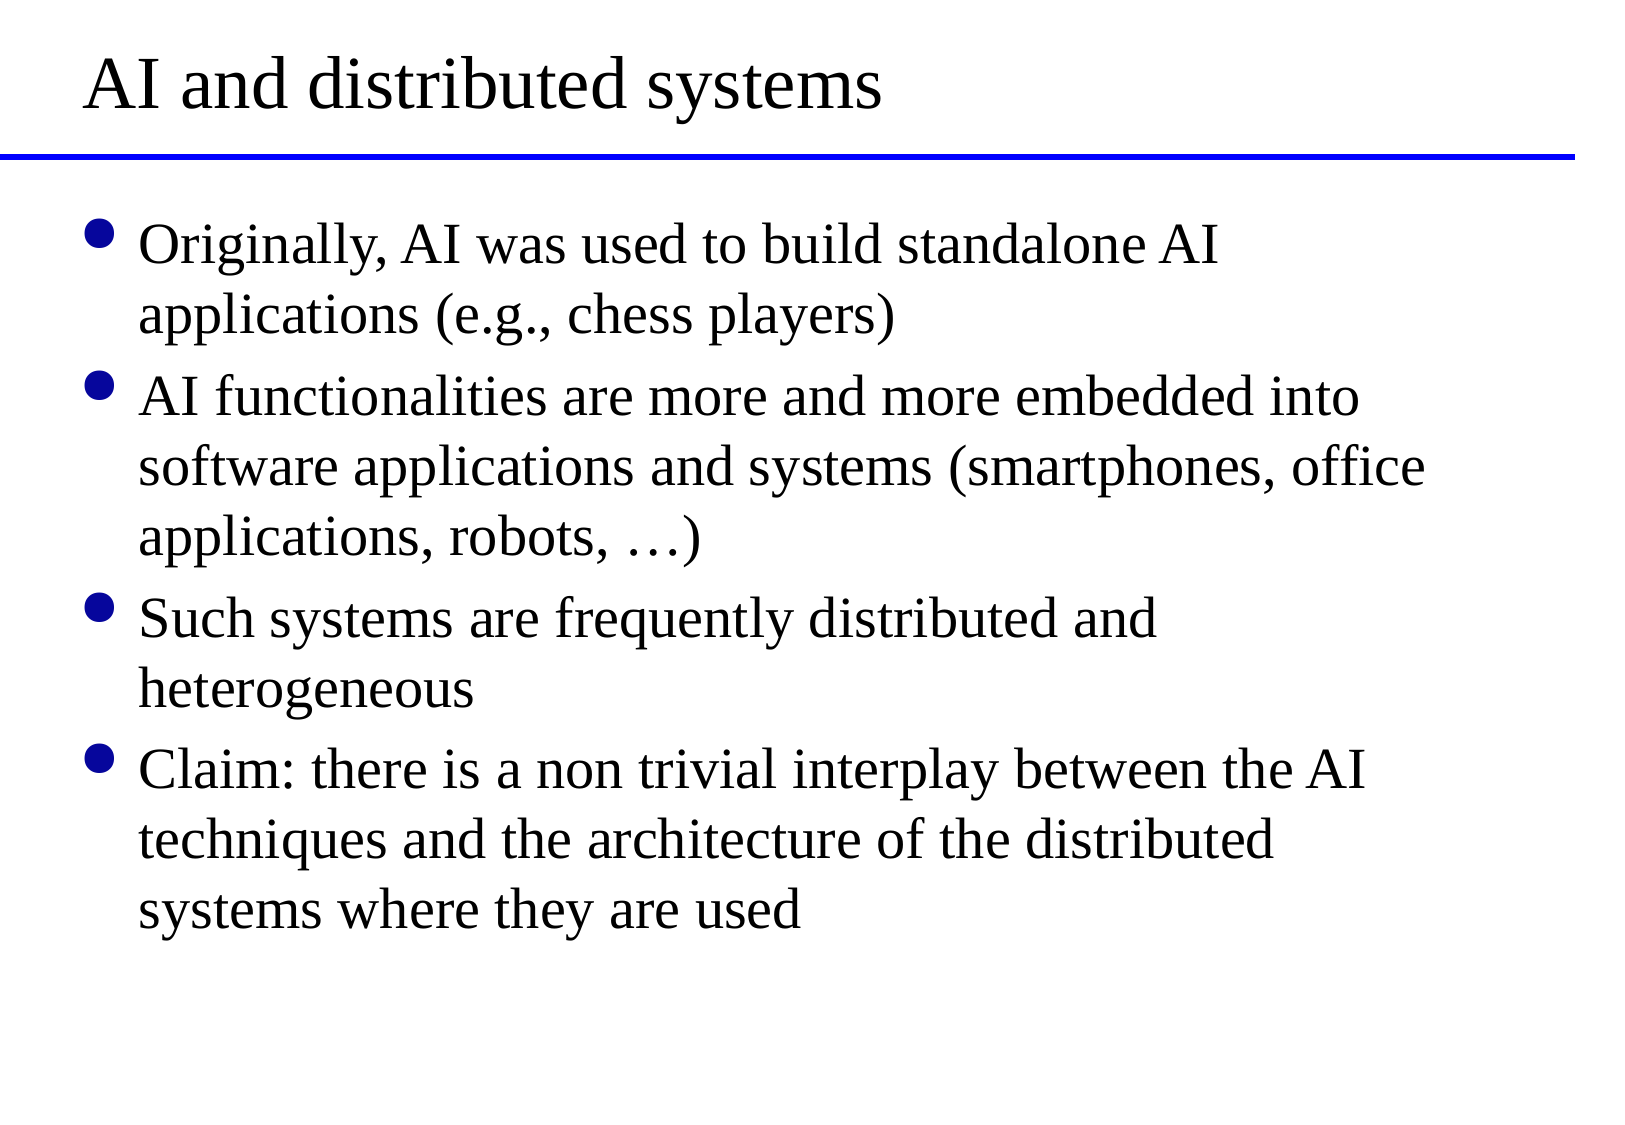

# AI and distributed systems
Originally, AI was used to build standalone AI applications (e.g., chess players)
AI functionalities are more and more embedded into software applications and systems (smartphones, office applications, robots, …)
Such systems are frequently distributed and heterogeneous
Claim: there is a non trivial interplay between the AI techniques and the architecture of the distributed systems where they are used